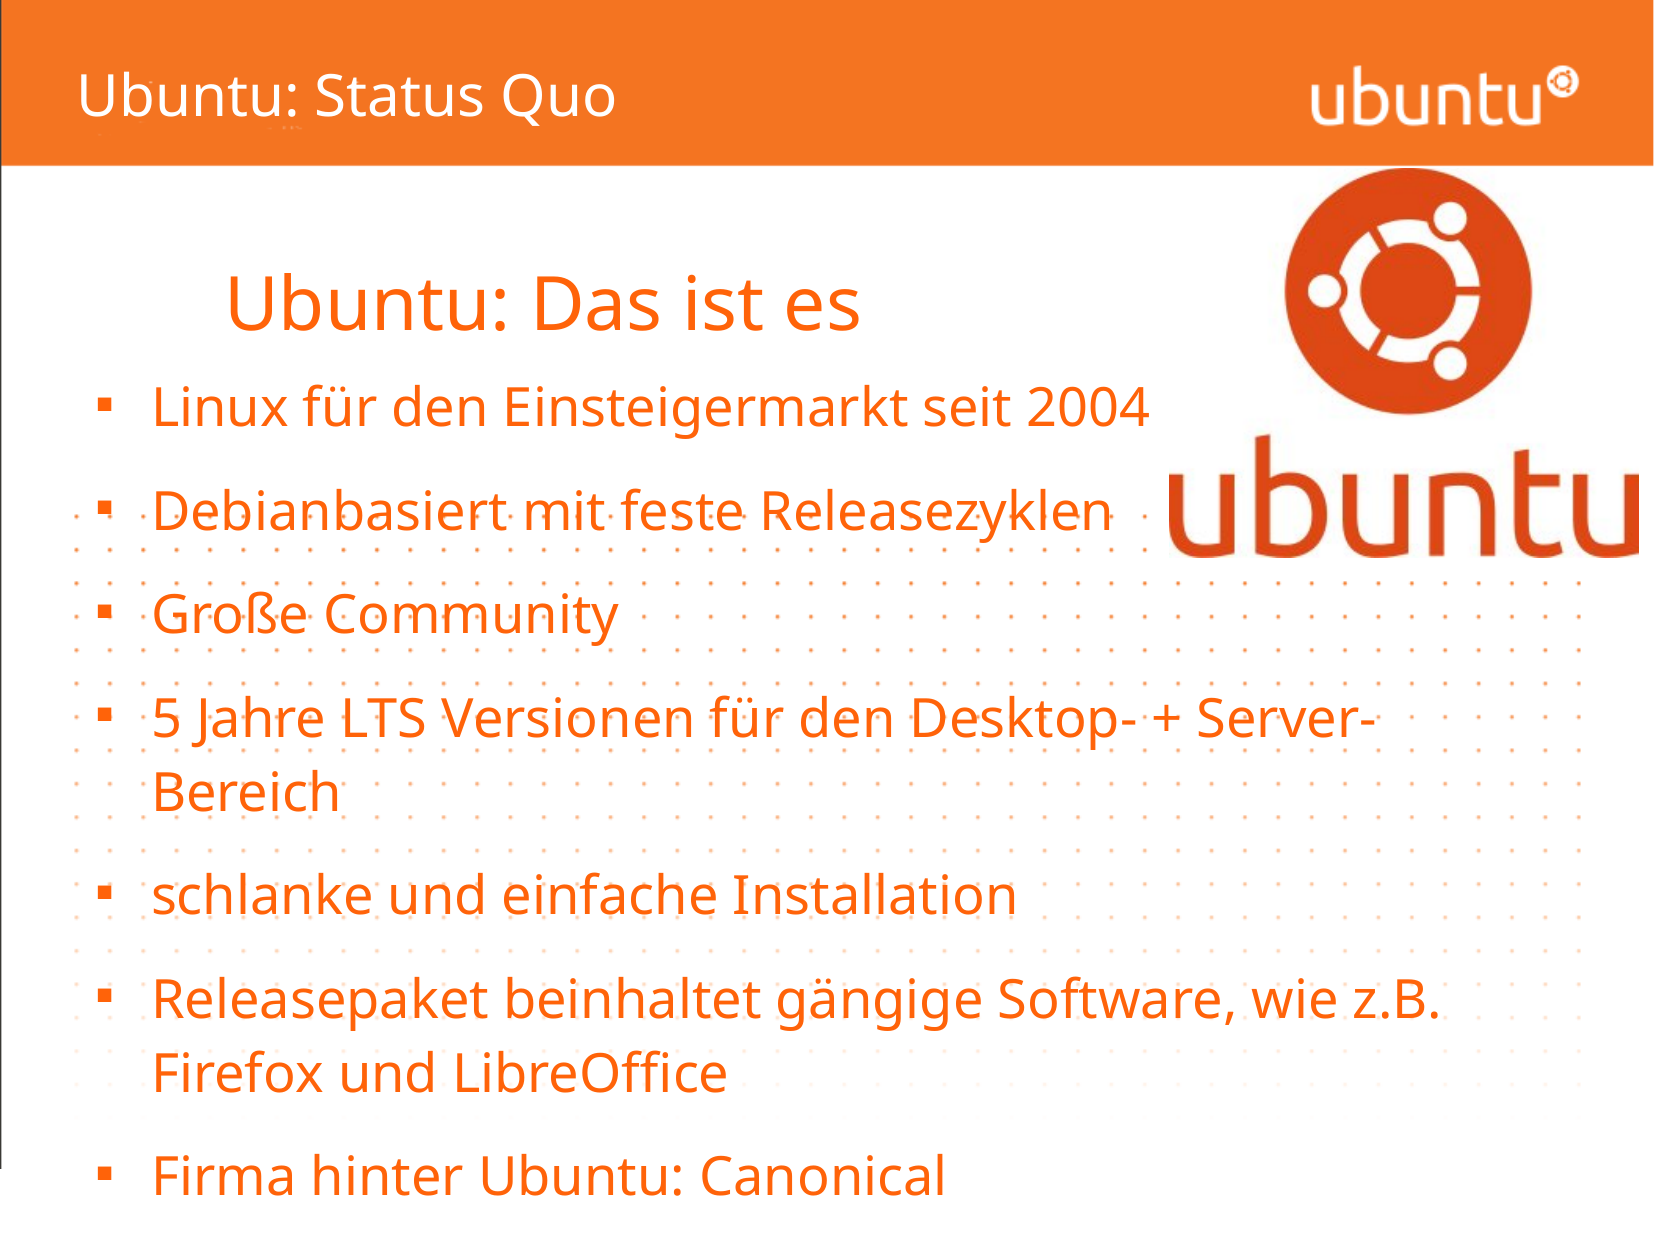

# Ubuntu: Status Quo
Ubuntu: Das ist es
Linux für den Einsteigermarkt seit 2004
Debianbasiert mit feste Releasezyklen
Große Community
5 Jahre LTS Versionen für den Desktop- + Server-Bereich
schlanke und einfache Installation
Releasepaket beinhaltet gängige Software, wie z.B. Firefox und LibreOffice
Firma hinter Ubuntu: Canonical